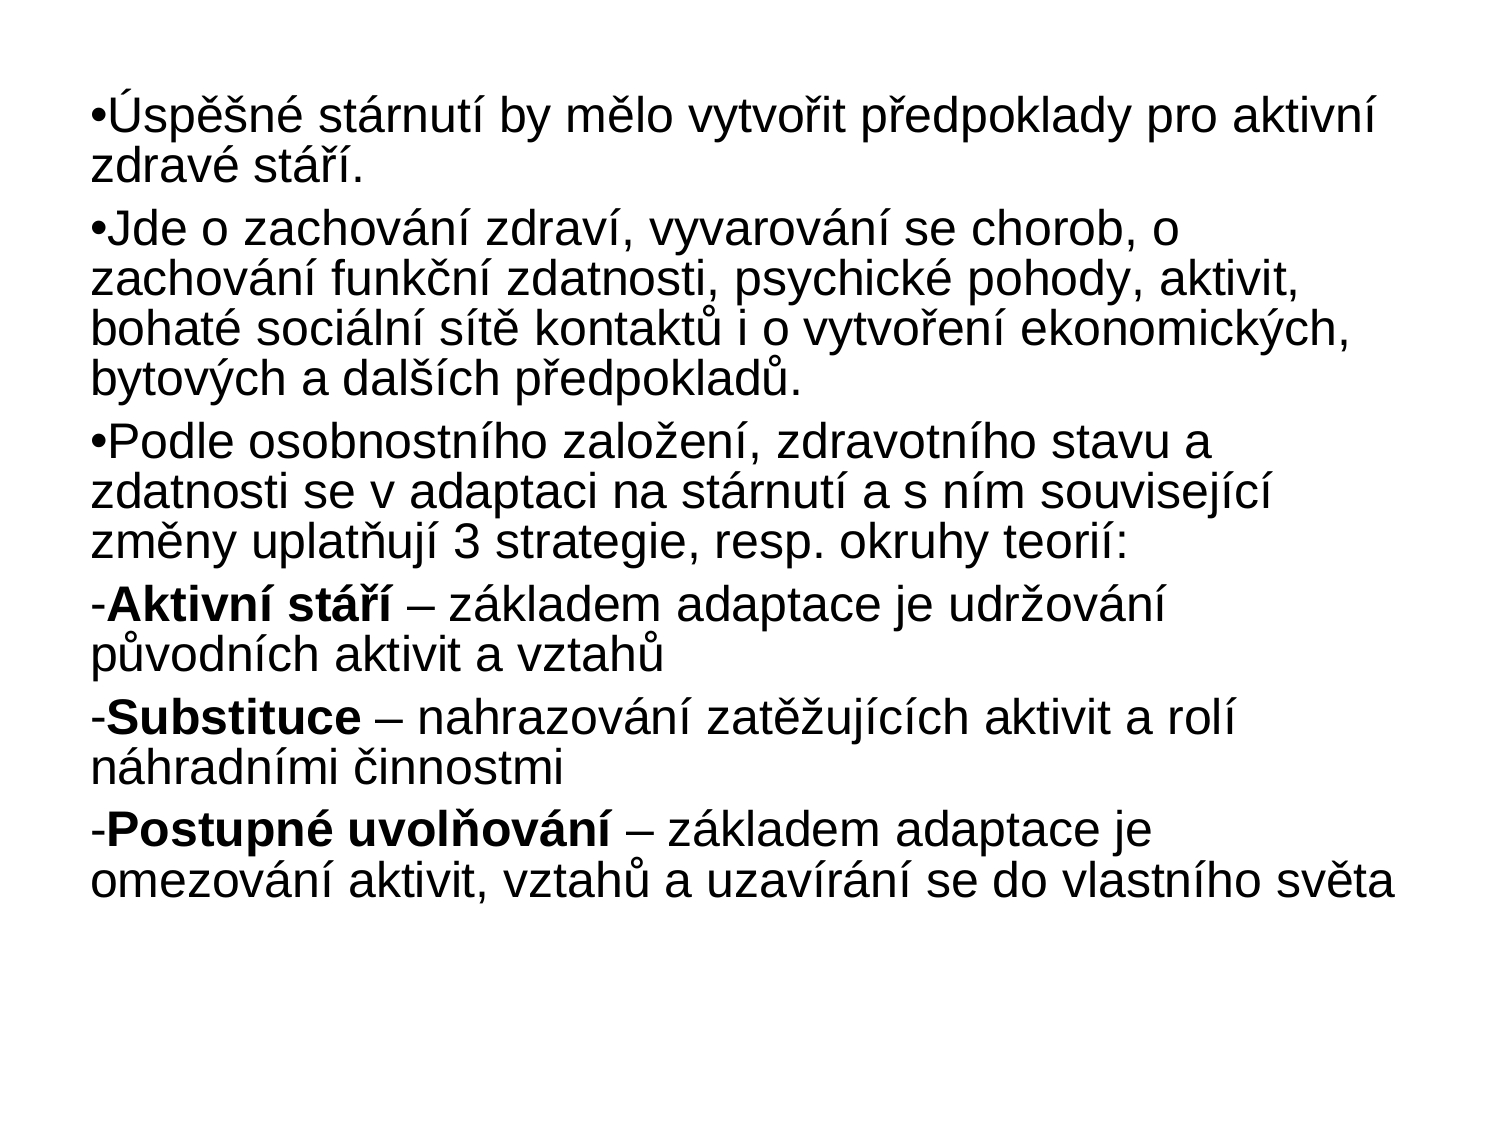

# Úspěšné stárnutí by mělo vytvořit předpoklady pro aktivní zdravé stáří.
Jde o zachování zdraví, vyvarování se chorob, o zachování funkční zdatnosti, psychické pohody, aktivit, bohaté sociální sítě kontaktů i o vytvoření ekonomických, bytových a dalších předpokladů.
Podle osobnostního založení, zdravotního stavu a zdatnosti se v adaptaci na stárnutí a s ním související změny uplatňují 3 strategie, resp. okruhy teorií:
Aktivní stáří – základem adaptace je udržování původních aktivit a vztahů
Substituce – nahrazování zatěžujících aktivit a rolí náhradními činnostmi
Postupné uvolňování – základem adaptace je omezování aktivit, vztahů a uzavírání se do vlastního světa